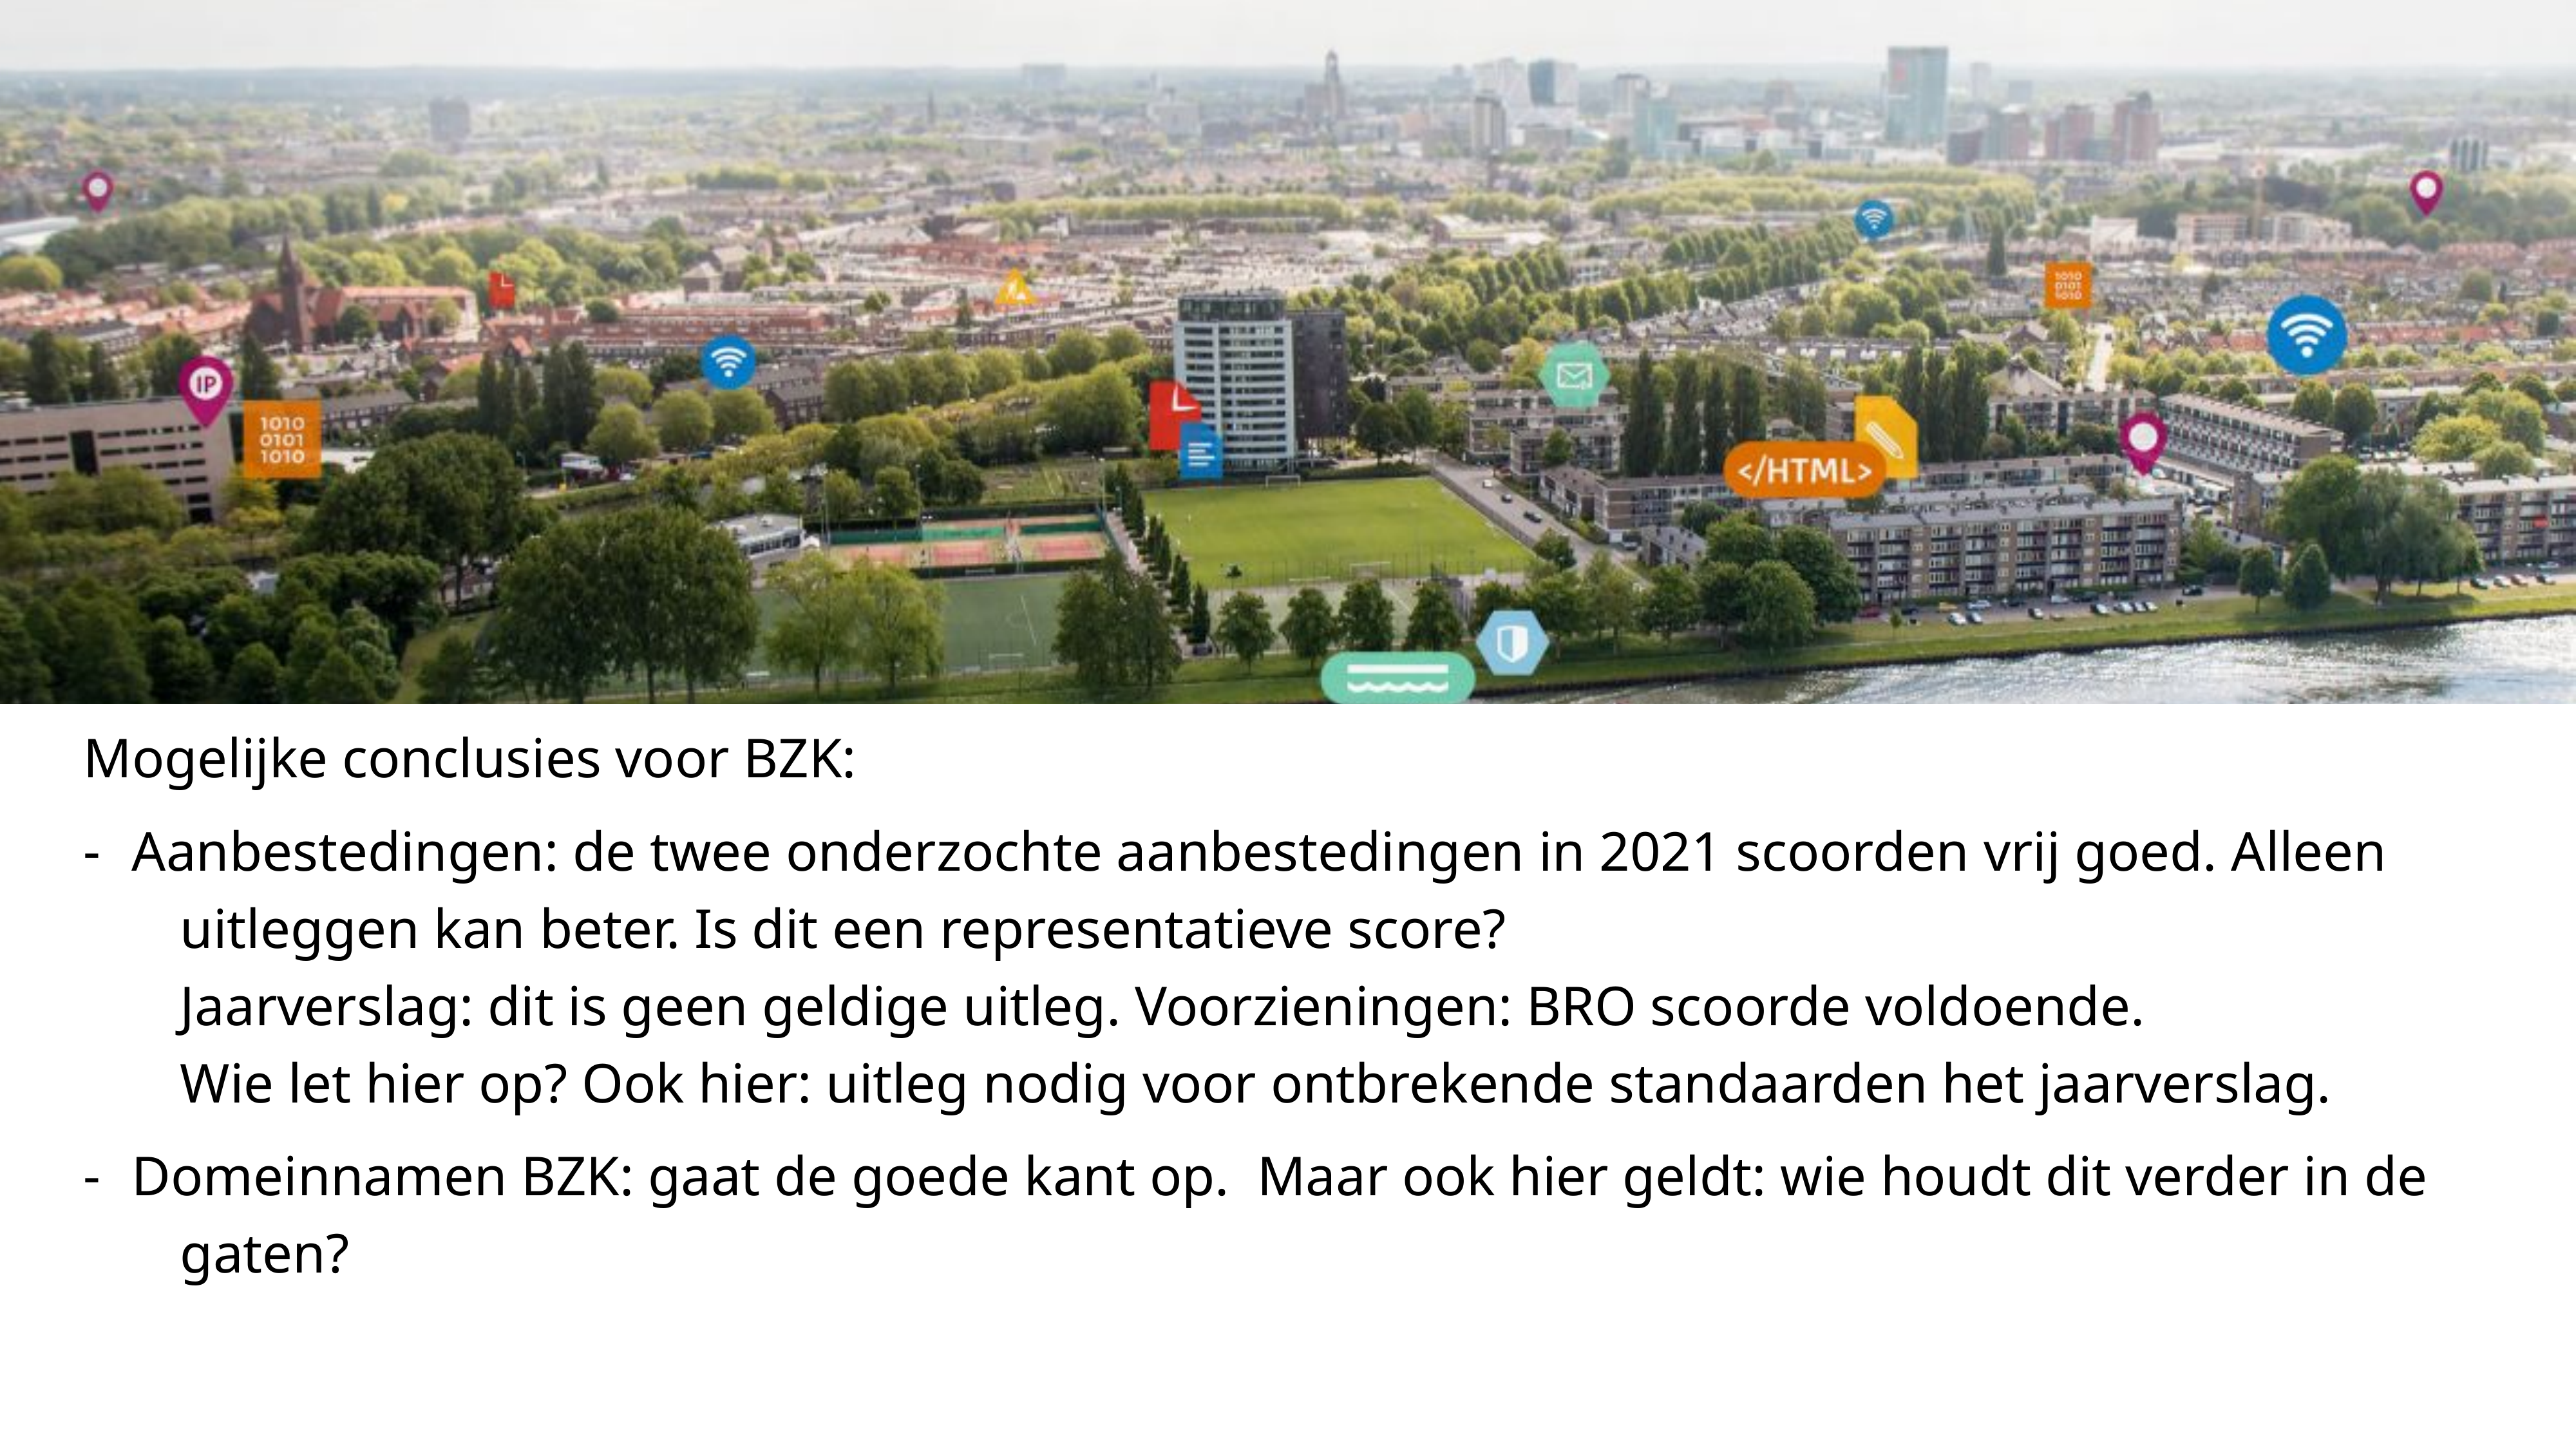

# Mogelijke conclusies voor BZK:
Aanbestedingen: de twee onderzochte aanbestedingen in 2021 scoorden vrij goed. Alleen uitleggen kan beter. Is dit een representatieve score?
Jaarverslag: dit is geen geldige uitleg. Voorzieningen: BRO scoorde voldoende.
Wie let hier op? Ook hier: uitleg nodig voor ontbrekende standaarden het jaarverslag.
Domeinnamen BZK: gaat de goede kant op. Maar ook hier geldt: wie houdt dit verder in de gaten?